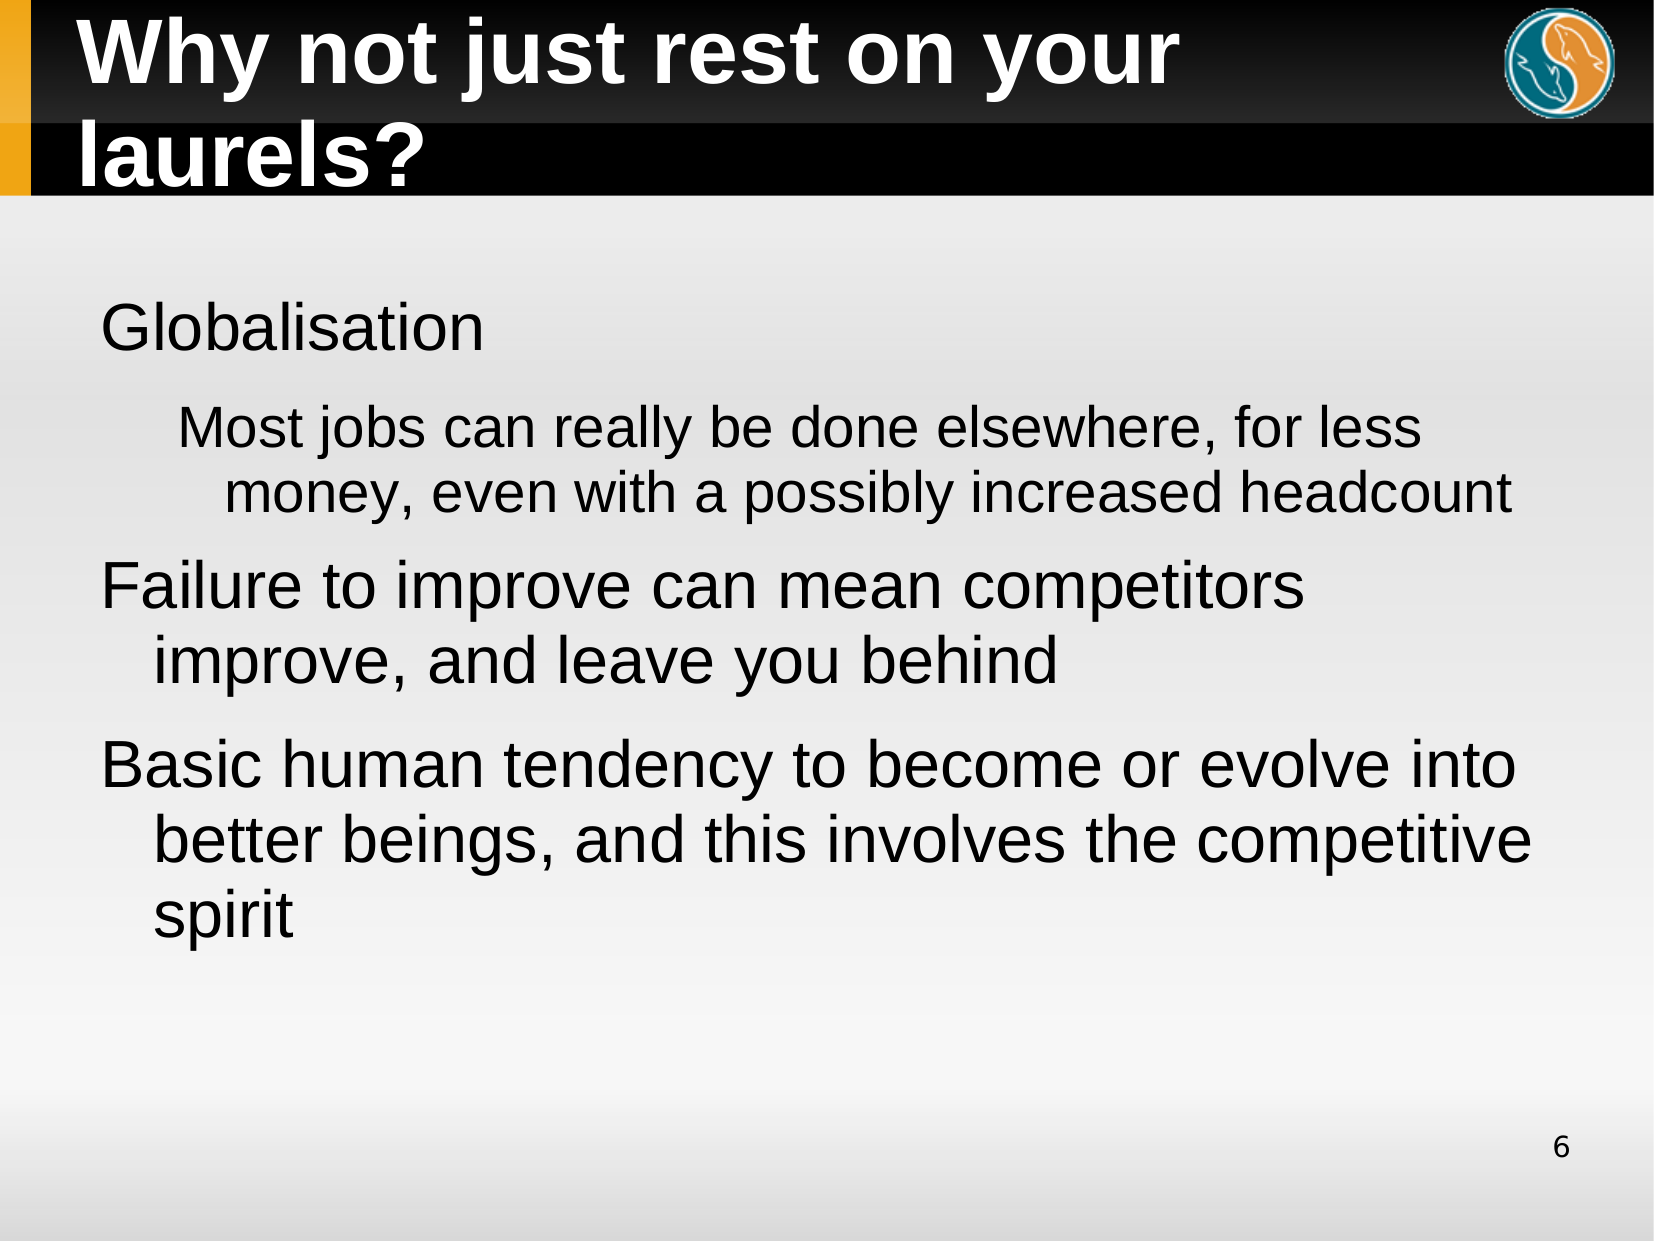

# Why not just rest on your laurels?
Globalisation
Most jobs can really be done elsewhere, for less money, even with a possibly increased headcount
Failure to improve can mean competitors improve, and leave you behind
Basic human tendency to become or evolve into better beings, and this involves the competitive spirit
6